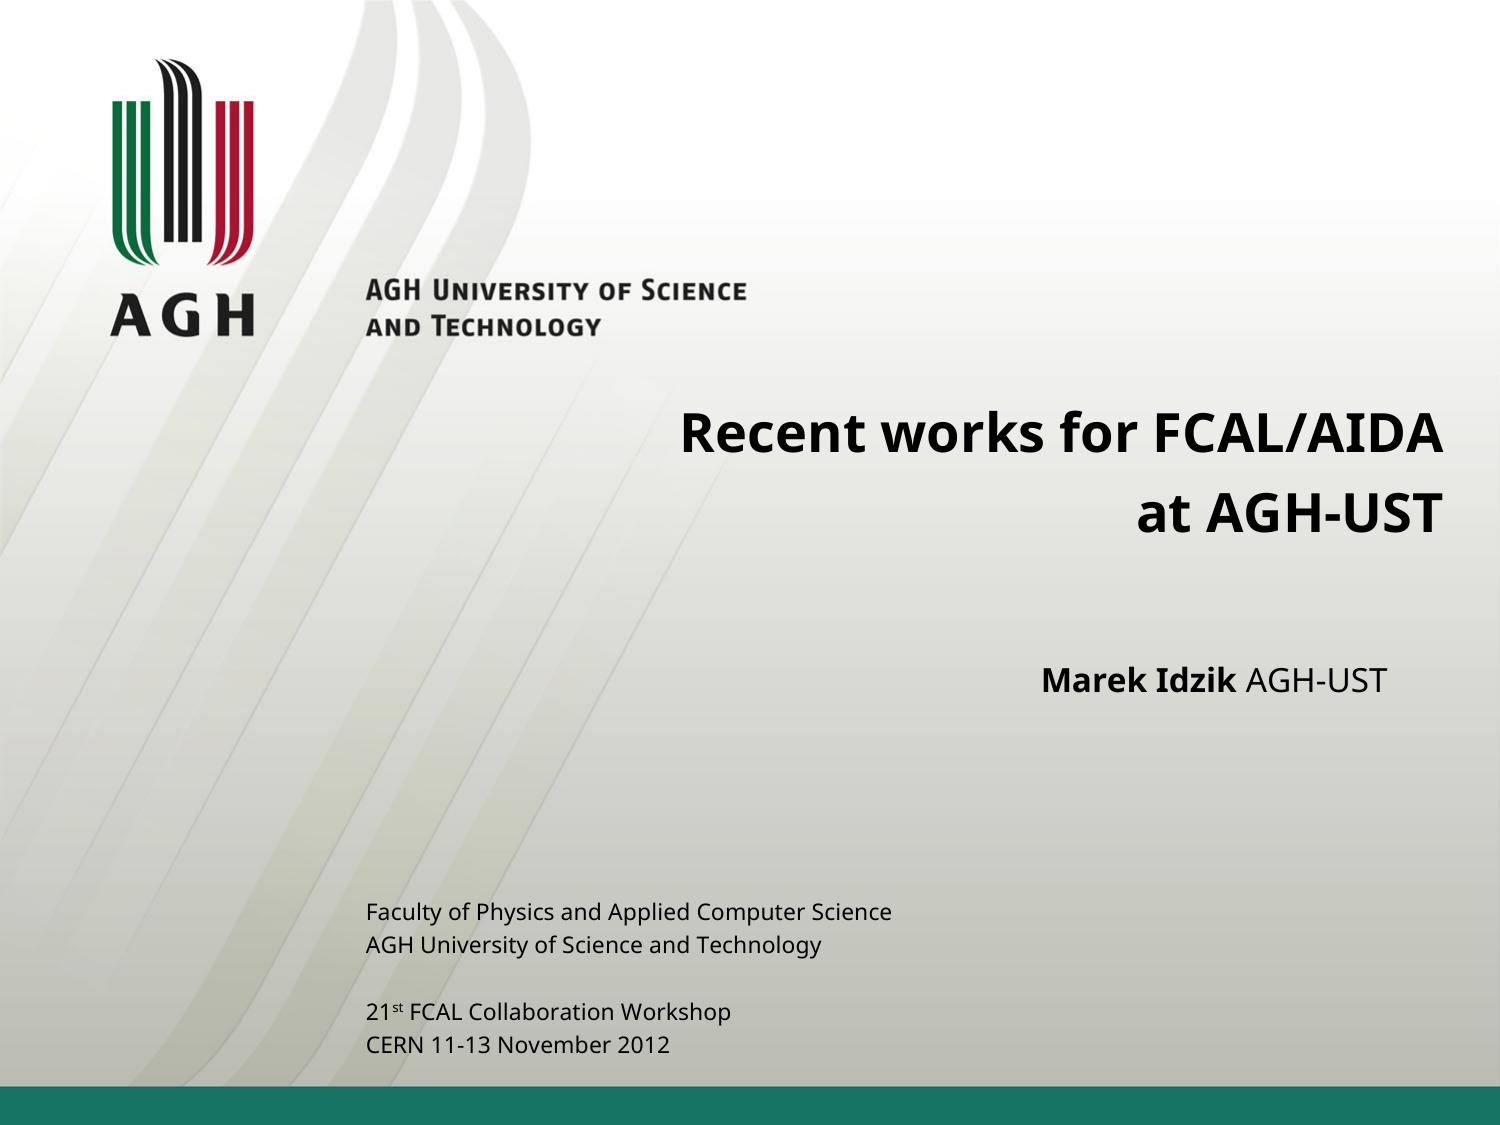

# Recent works for FCAL/AIDA at AGH-UST
Marek Idzik AGH-UST
Faculty of Physics and Applied Computer Science
AGH University of Science and Technology
21st FCAL Collaboration Workshop
CERN 11-13 November 2012